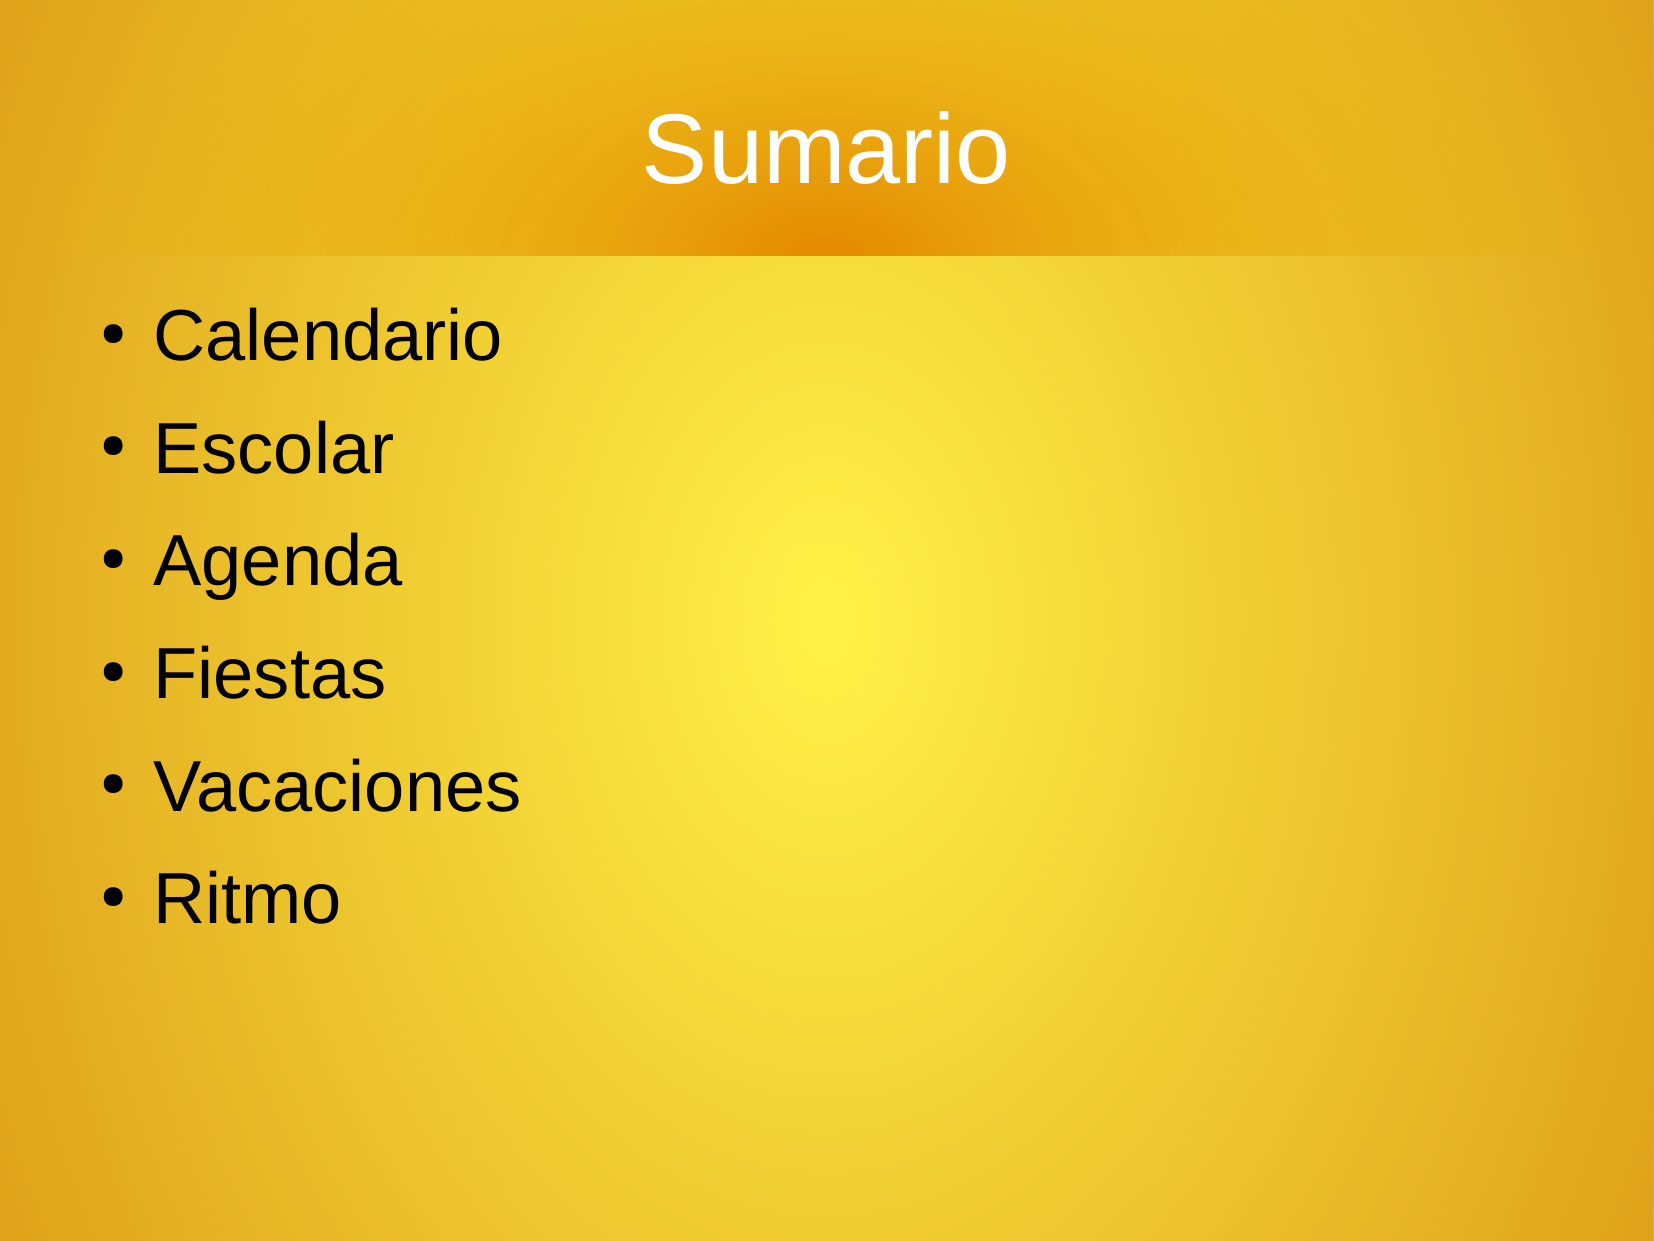

# Sumario
Calendario
Escolar
Agenda
Fiestas
Vacaciones
Ritmo